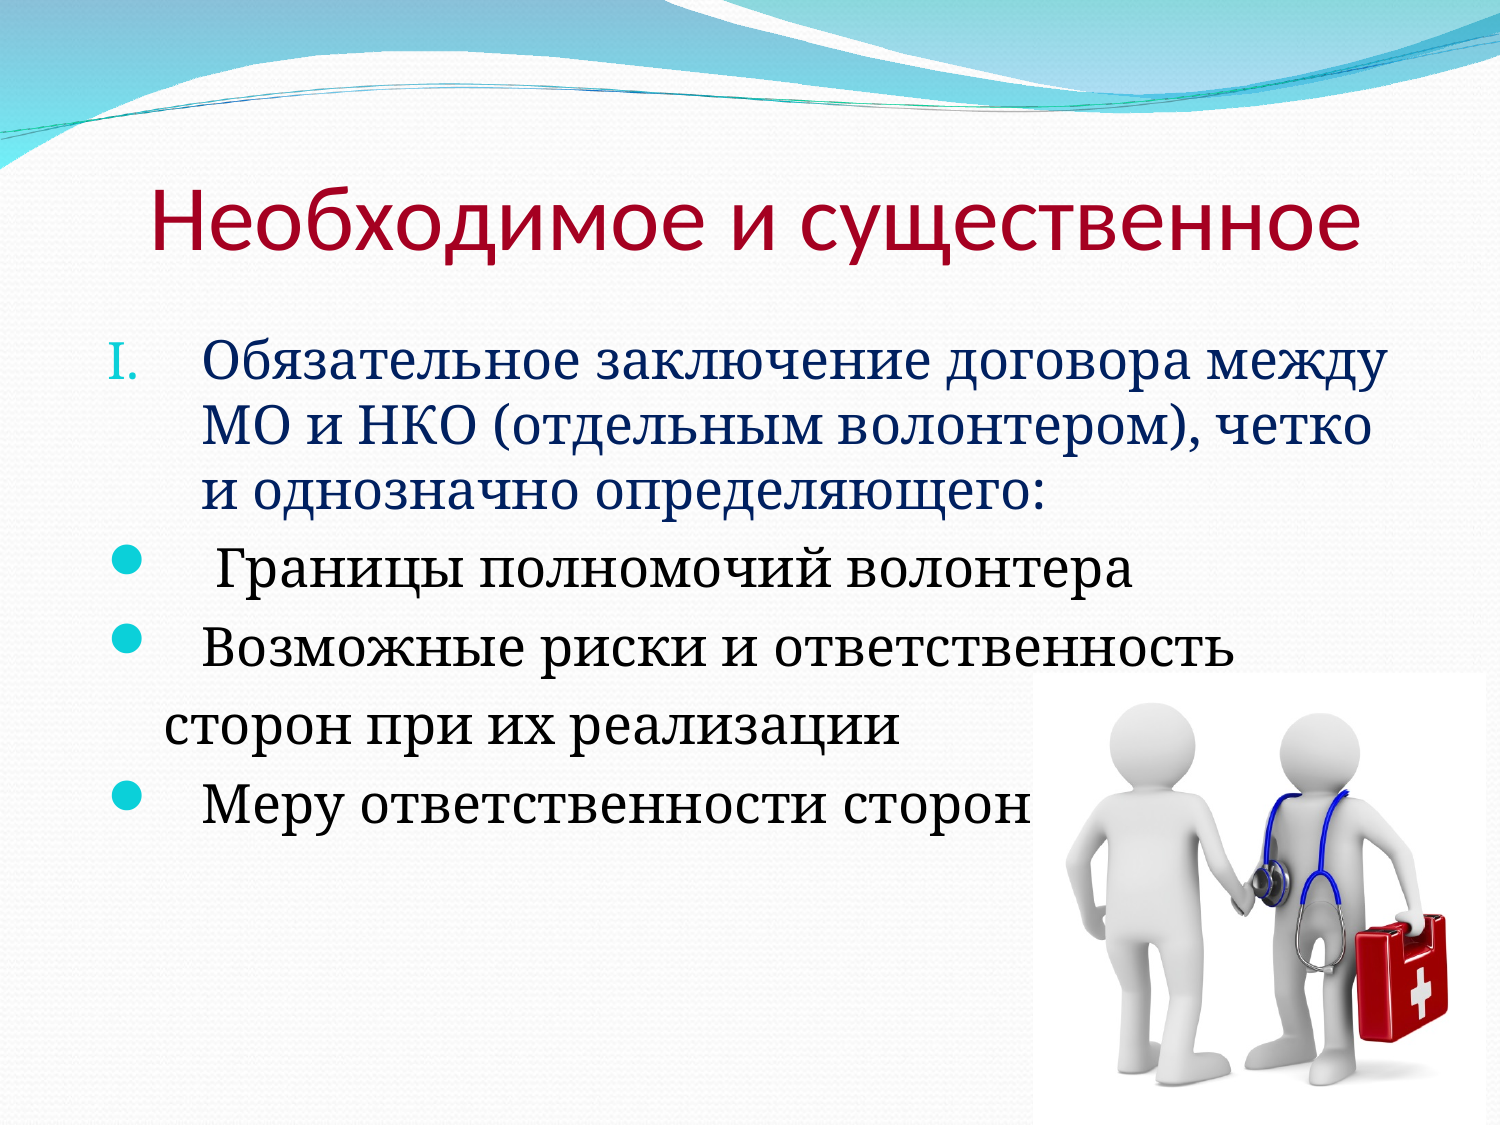

# Необходимое и существенное
Обязательное заключение договора между МО и НКО (отдельным волонтером), четко и однозначно определяющего:
 Границы полномочий волонтера
Возможные риски и ответственность
 сторон при их реализации
Меру ответственности сторон